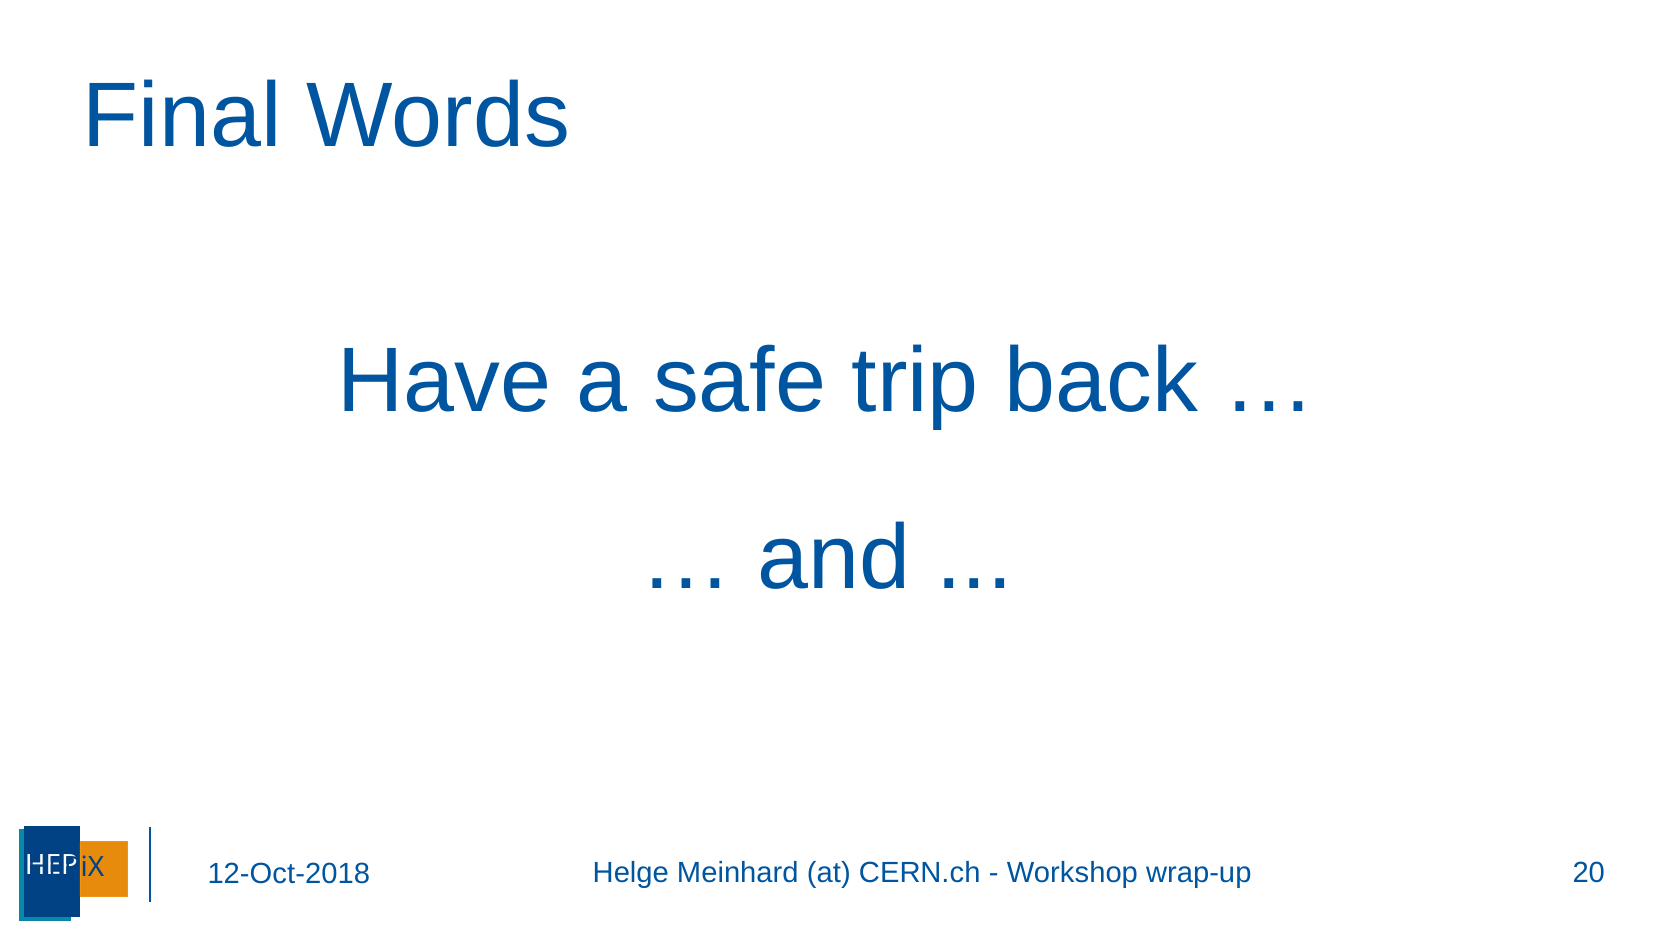

# Final Words
Have a safe trip back …
… and ...
Helge Meinhard (at) CERN.ch - Workshop wrap-up
20
12-Oct-2018